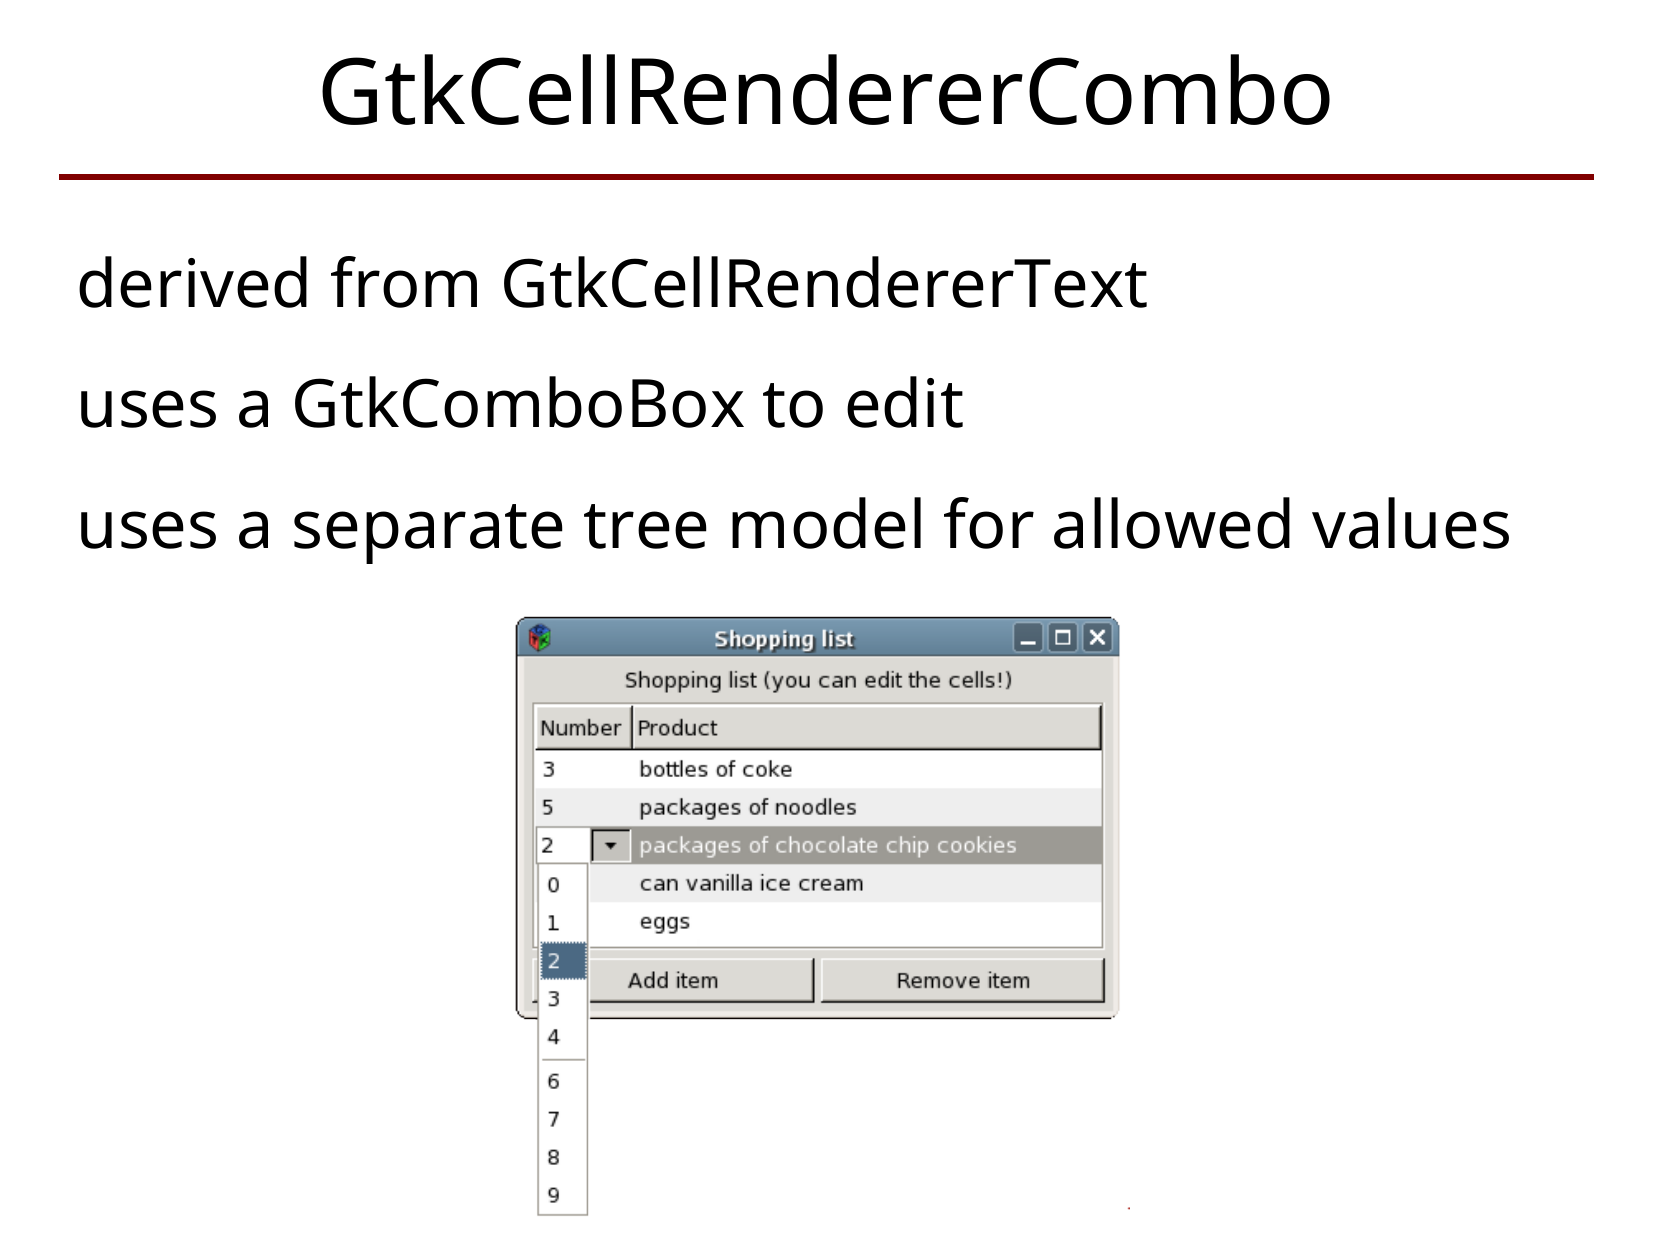

# GtkCellRendererCombo
derived from GtkCellRendererText
uses a GtkComboBox to edit
uses a separate tree model for allowed values